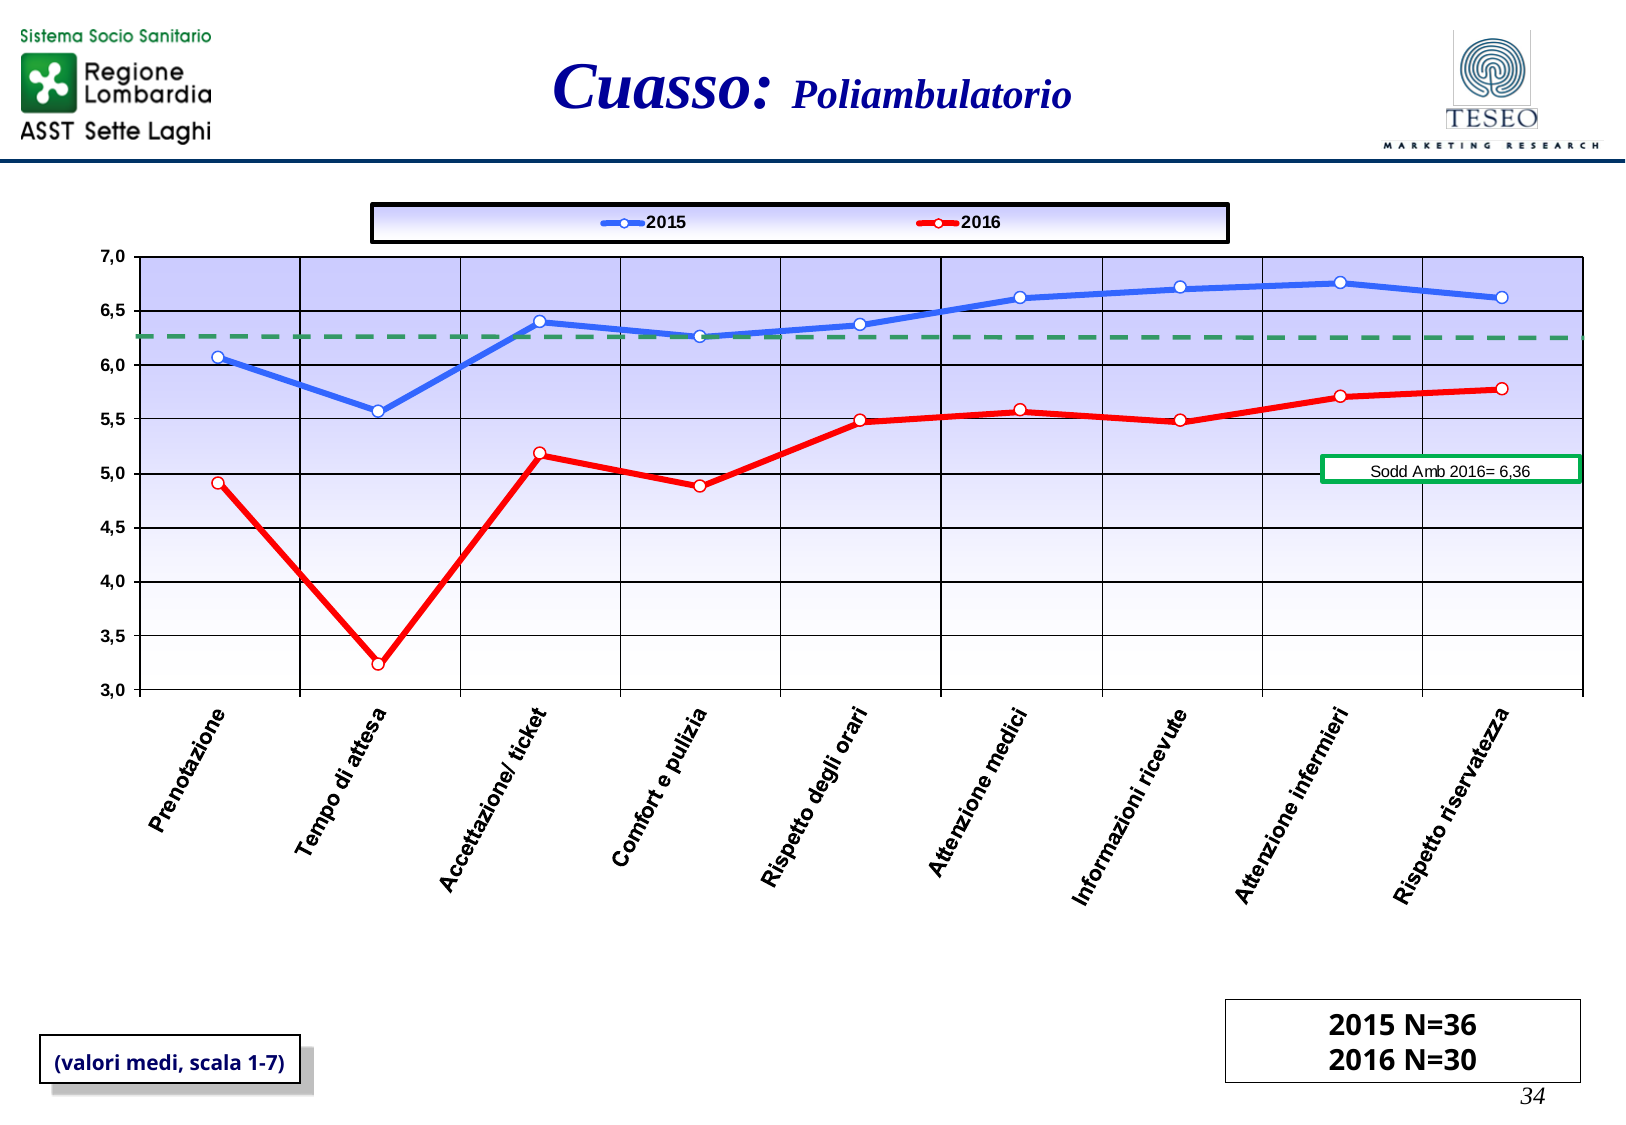

Cuasso: Poliambulatorio
2015 N=36
2016 N=30
(valori medi, scala 1-7)